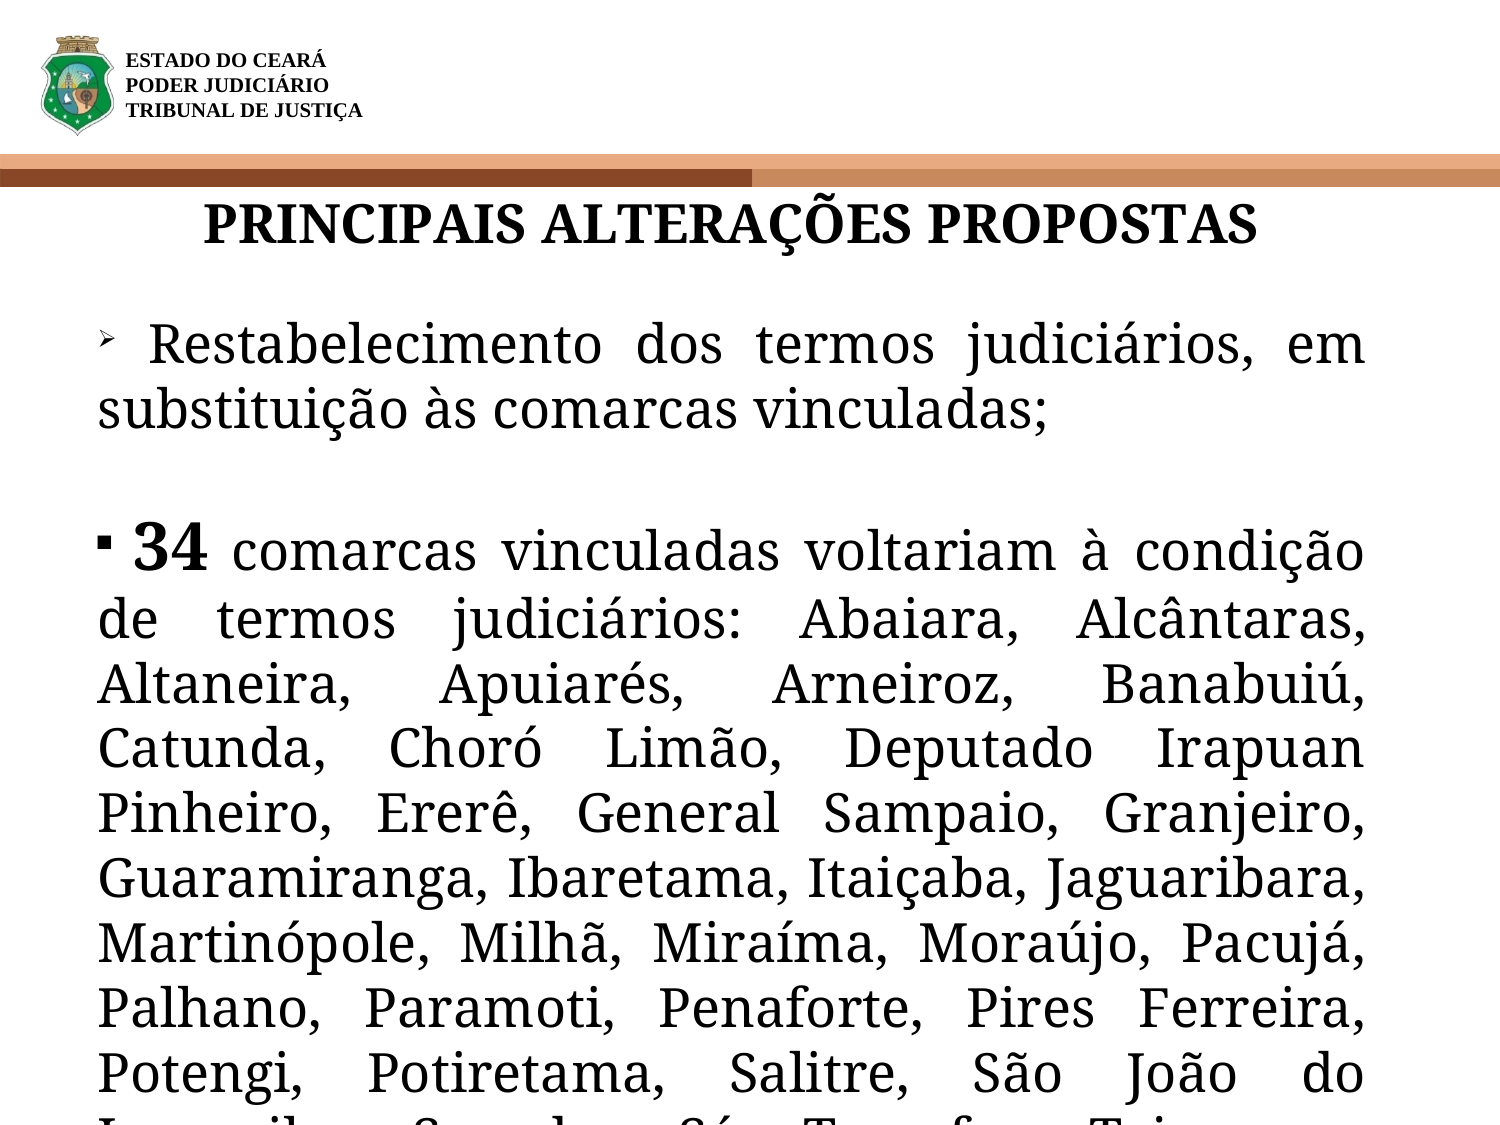

PRINCIPAIS ALTERAÇÕES PROPOSTAS
 Restabelecimento dos termos judiciários, em substituição às comarcas vinculadas;
 34 comarcas vinculadas voltariam à condição de termos judiciários: Abaiara, Alcântaras, Altaneira, Apuiarés, Arneiroz, Banabuiú, Catunda, Choró Limão, Deputado Irapuan Pinheiro, Ererê, General Sampaio, Granjeiro, Guaramiranga, Ibaretama, Itaiçaba, Jaguaribara, Martinópole, Milhã, Miraíma, Moraújo, Pacujá, Palhano, Paramoti, Penaforte, Pires Ferreira, Potengi, Potiretama, Salitre, São João do Jaguaribe, Senador Sá, Tarrafas, Tejuçuoca, Tururu e Umari;